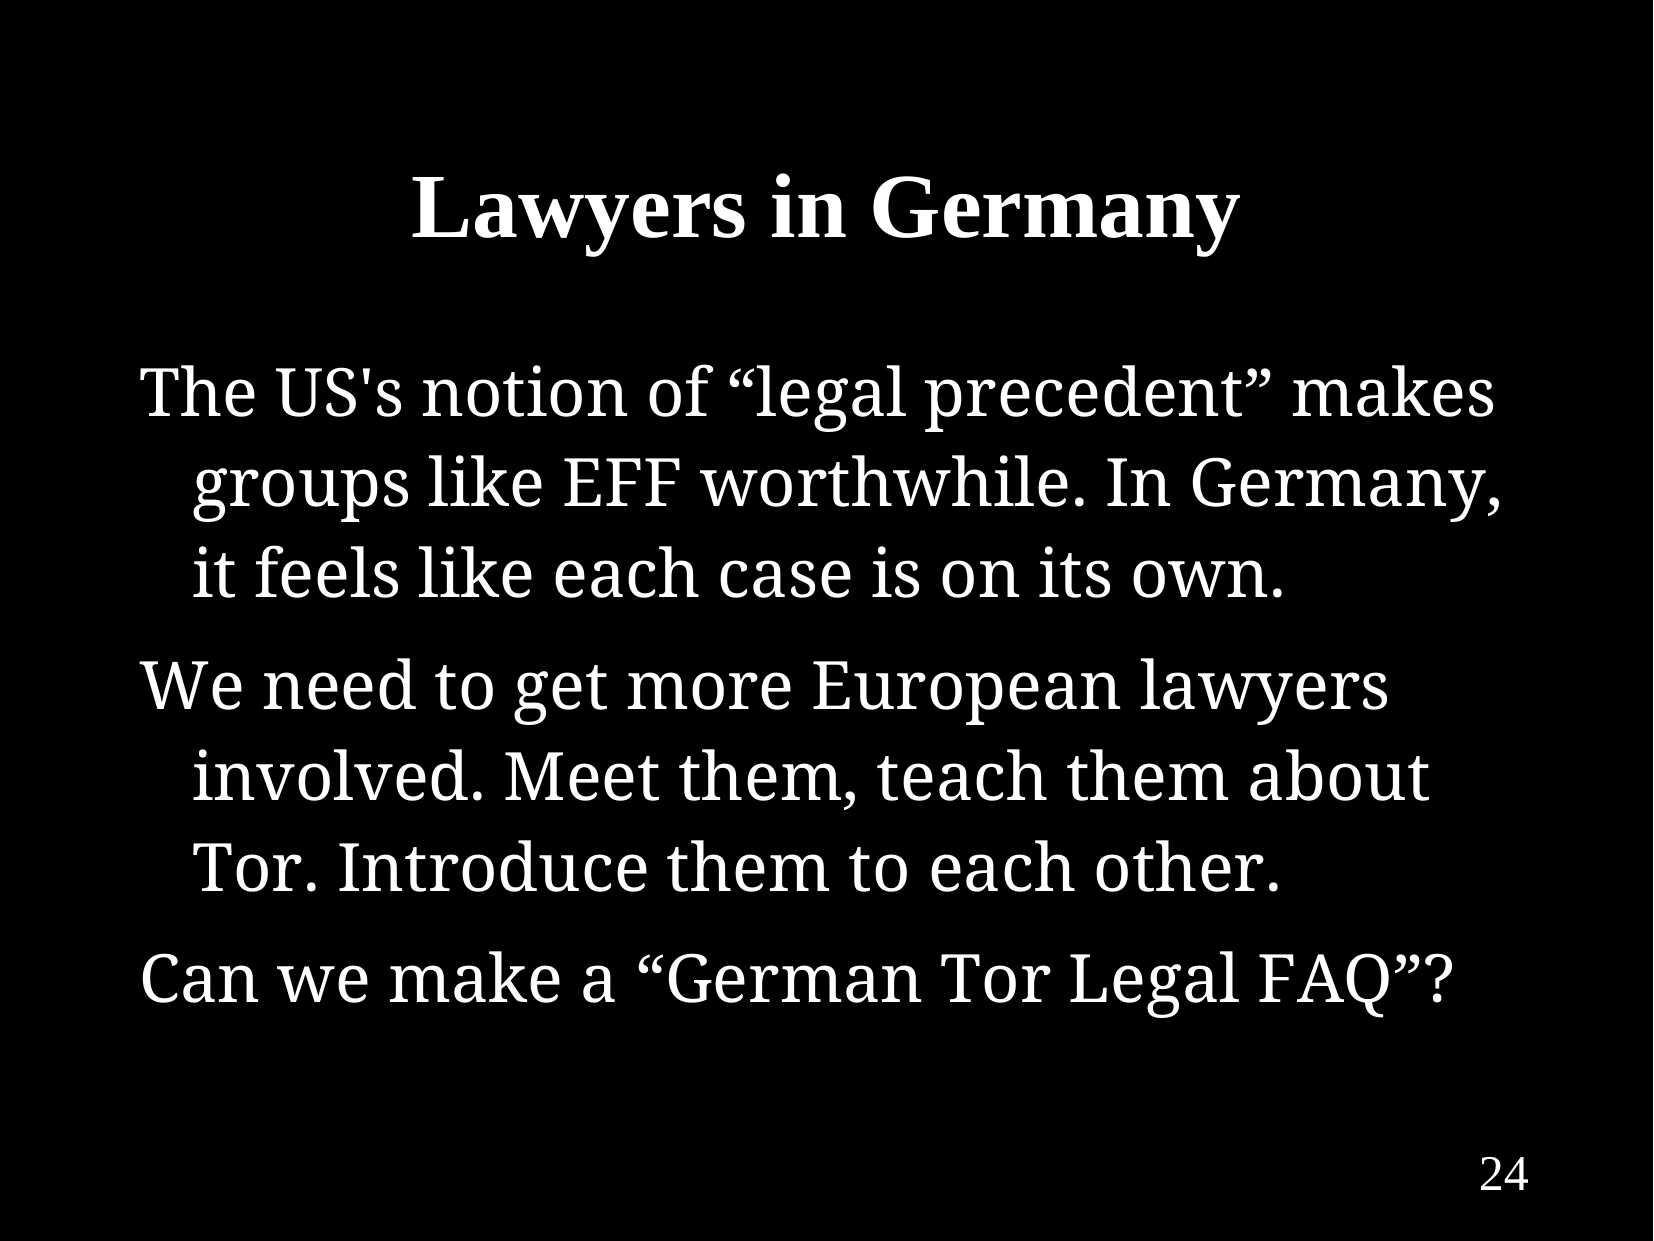

# Lawyers in Germany
The US's notion of “legal precedent” makes groups like EFF worthwhile. In Germany, it feels like each case is on its own.
We need to get more European lawyers involved. Meet them, teach them about Tor. Introduce them to each other.
Can we make a “German Tor Legal FAQ”?